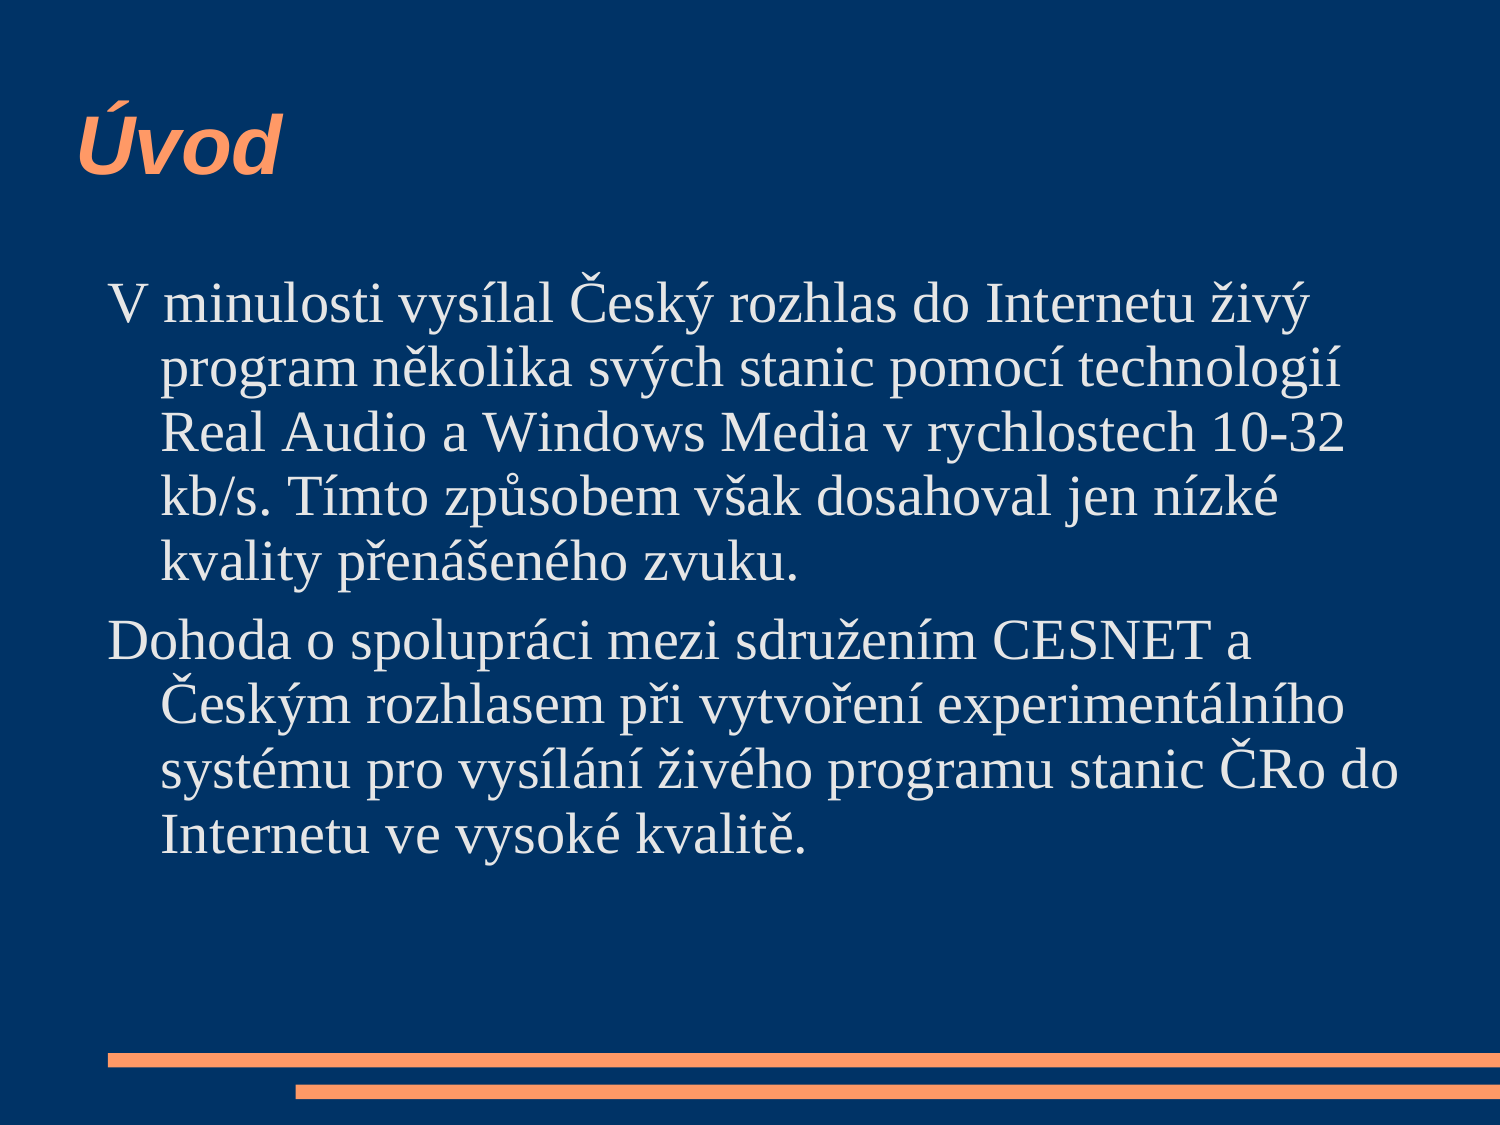

# Úvod
V minulosti vysílal Český rozhlas do Internetu živý program několika svých stanic pomocí technologií Real Audio a Windows Media v rychlostech 10-32 kb/s. Tímto způsobem však dosahoval jen nízké kvality přenášeného zvuku.
Dohoda o spolupráci mezi sdružením CESNET a Českým rozhlasem při vytvoření experimentálního systému pro vysílání živého programu stanic ČRo do Internetu ve vysoké kvalitě.